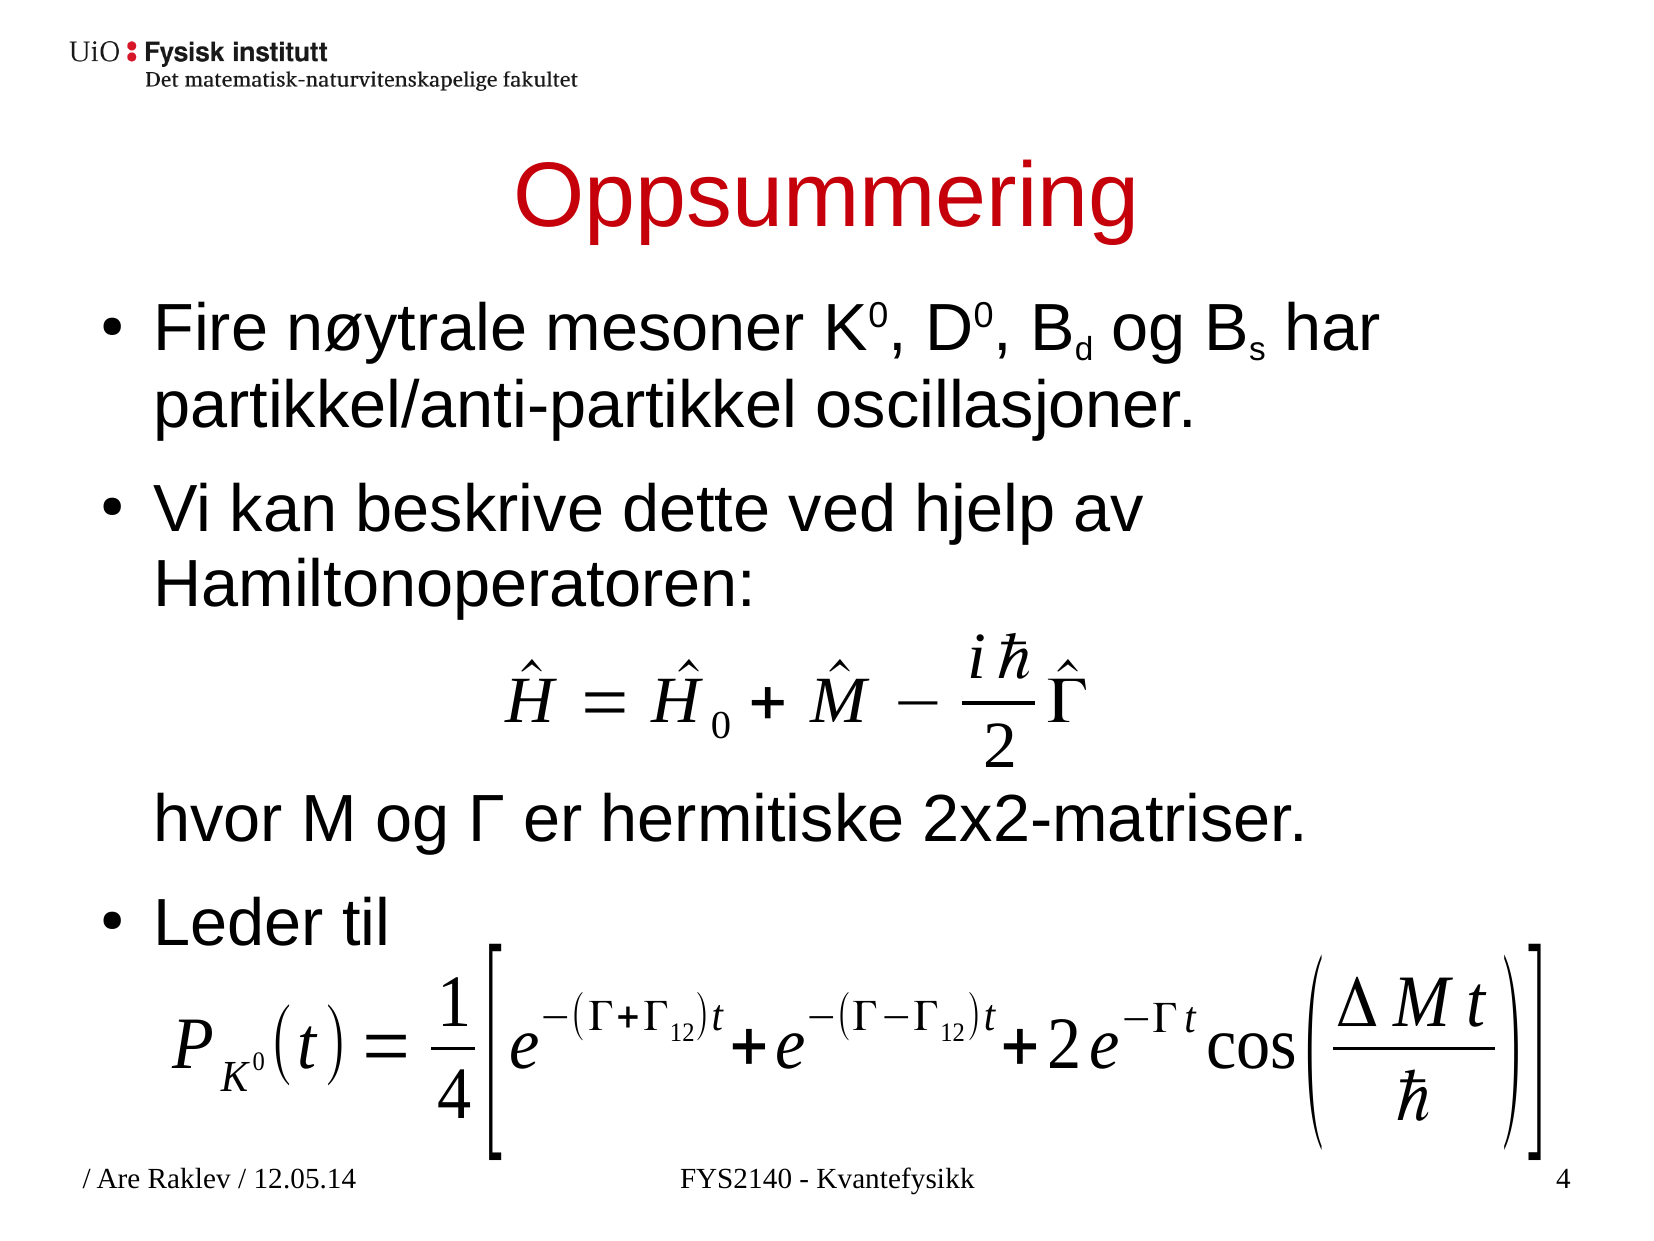

# Oppsummering
Fire nøytrale mesoner K0, D0, Bd og Bs har partikkel/anti-partikkel oscillasjoner.
Vi kan beskrive dette ved hjelp av Hamiltonoperatoren:
hvor M og Γ er hermitiske 2x2-matriser.
Leder til
/ Are Raklev / 12.05.14
FYS2140 - Kvantefysikk
4